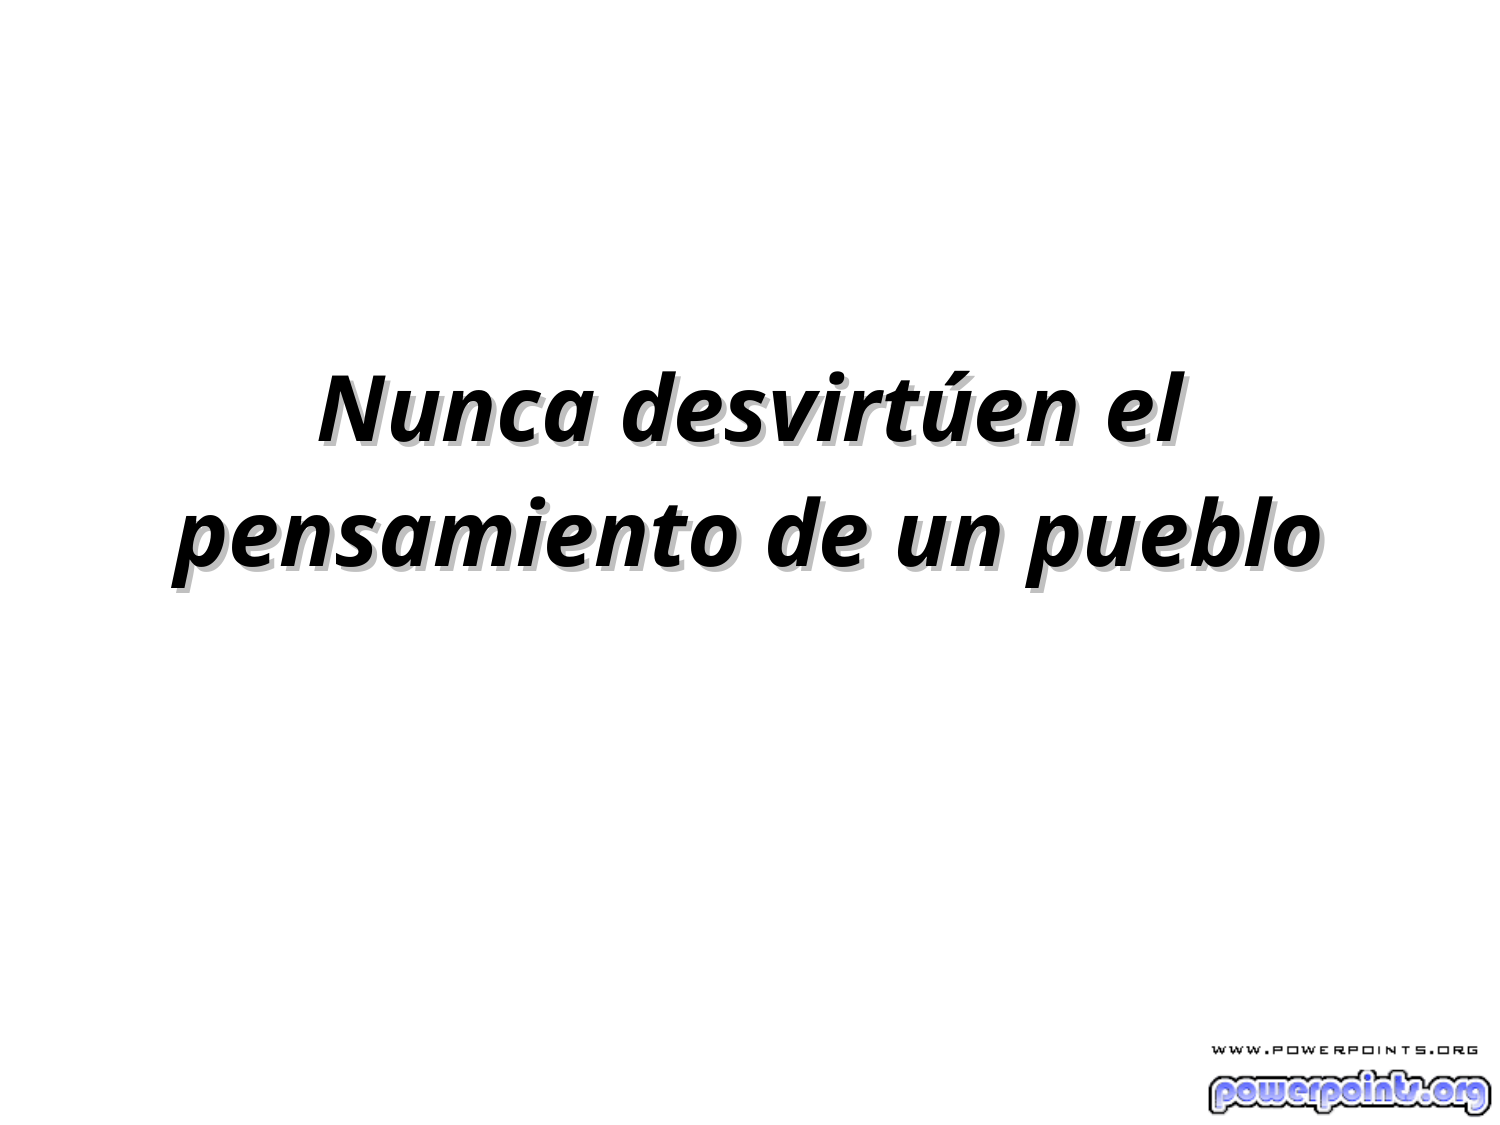

# Nunca desvirtúen el pensamiento de un pueblo